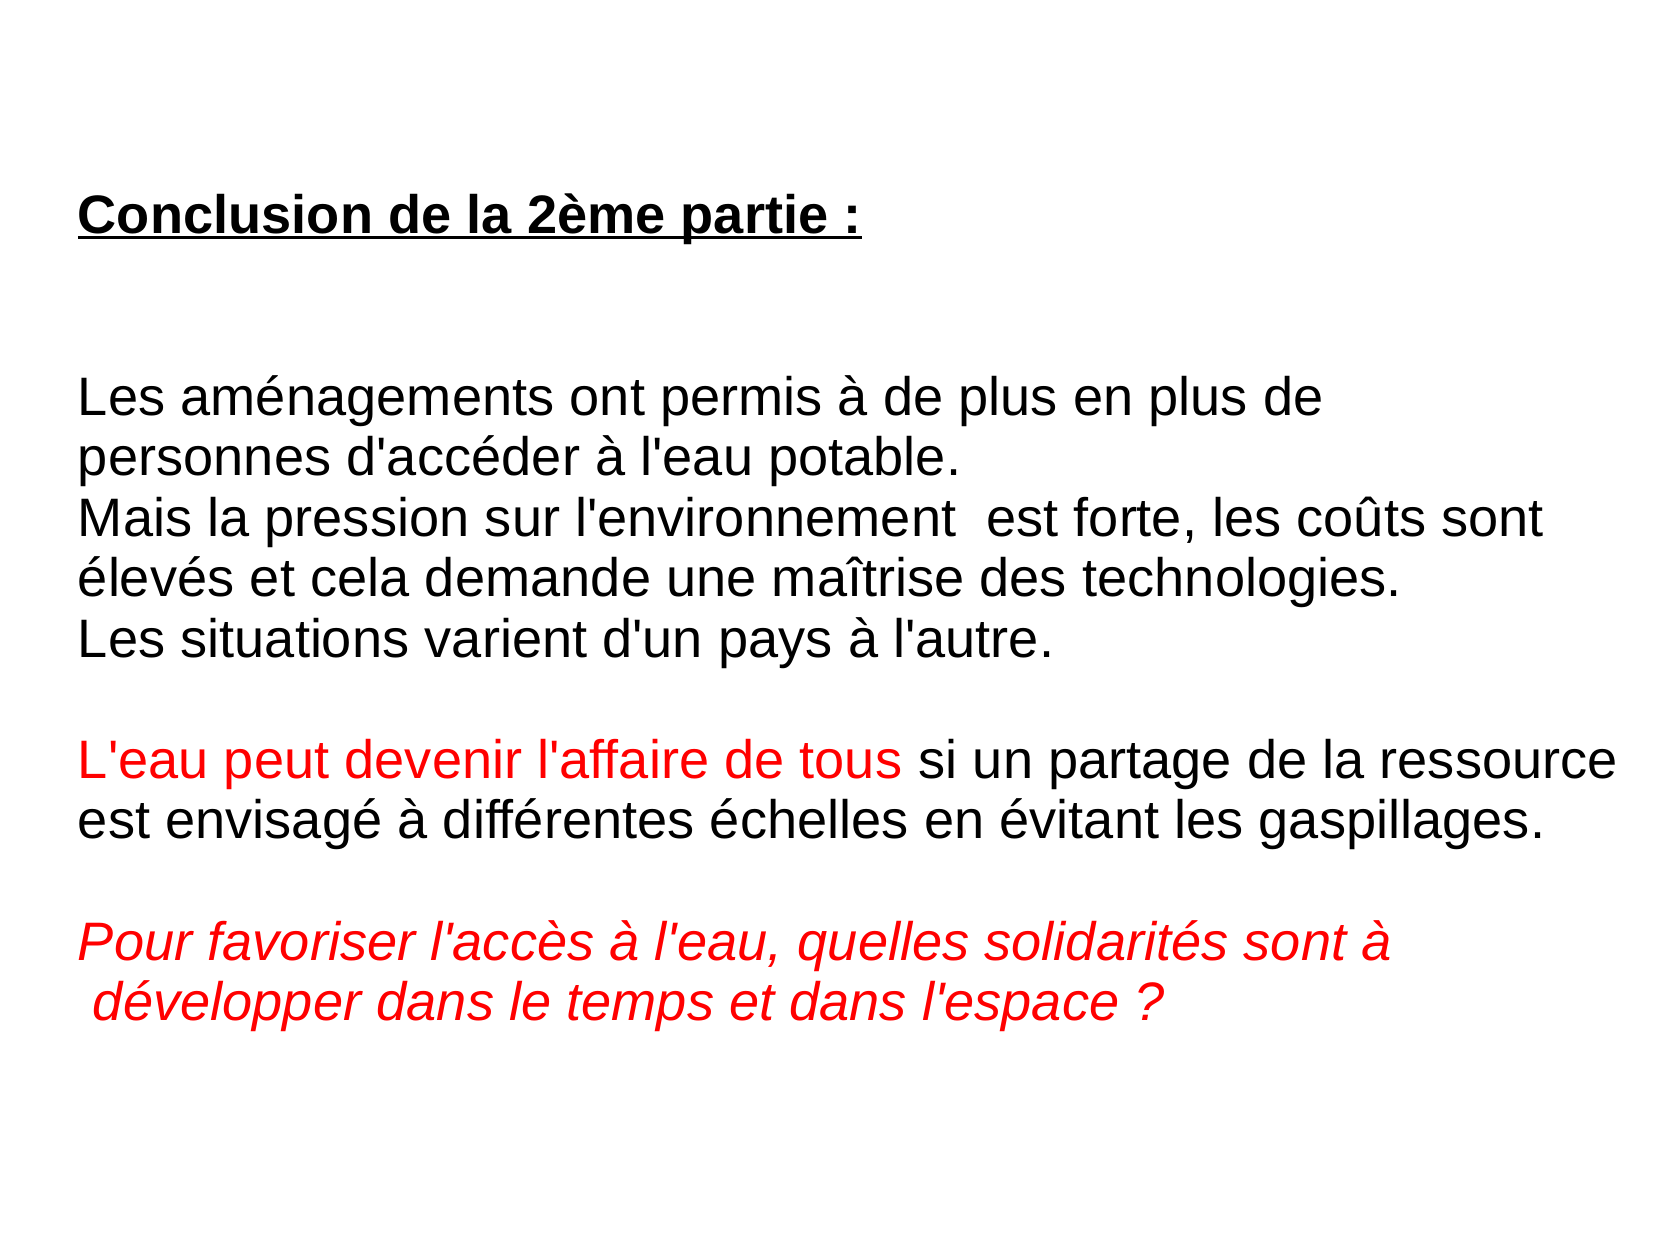

Conclusion de la 2ème partie :
Les aménagements ont permis à de plus en plus de
personnes d'accéder à l'eau potable.
Mais la pression sur l'environnement est forte, les coûts sont
élevés et cela demande une maîtrise des technologies.
Les situations varient d'un pays à l'autre.
L'eau peut devenir l'affaire de tous si un partage de la ressource
est envisagé à différentes échelles en évitant les gaspillages.
Pour favoriser l'accès à l'eau, quelles solidarités sont à
 développer dans le temps et dans l'espace ?